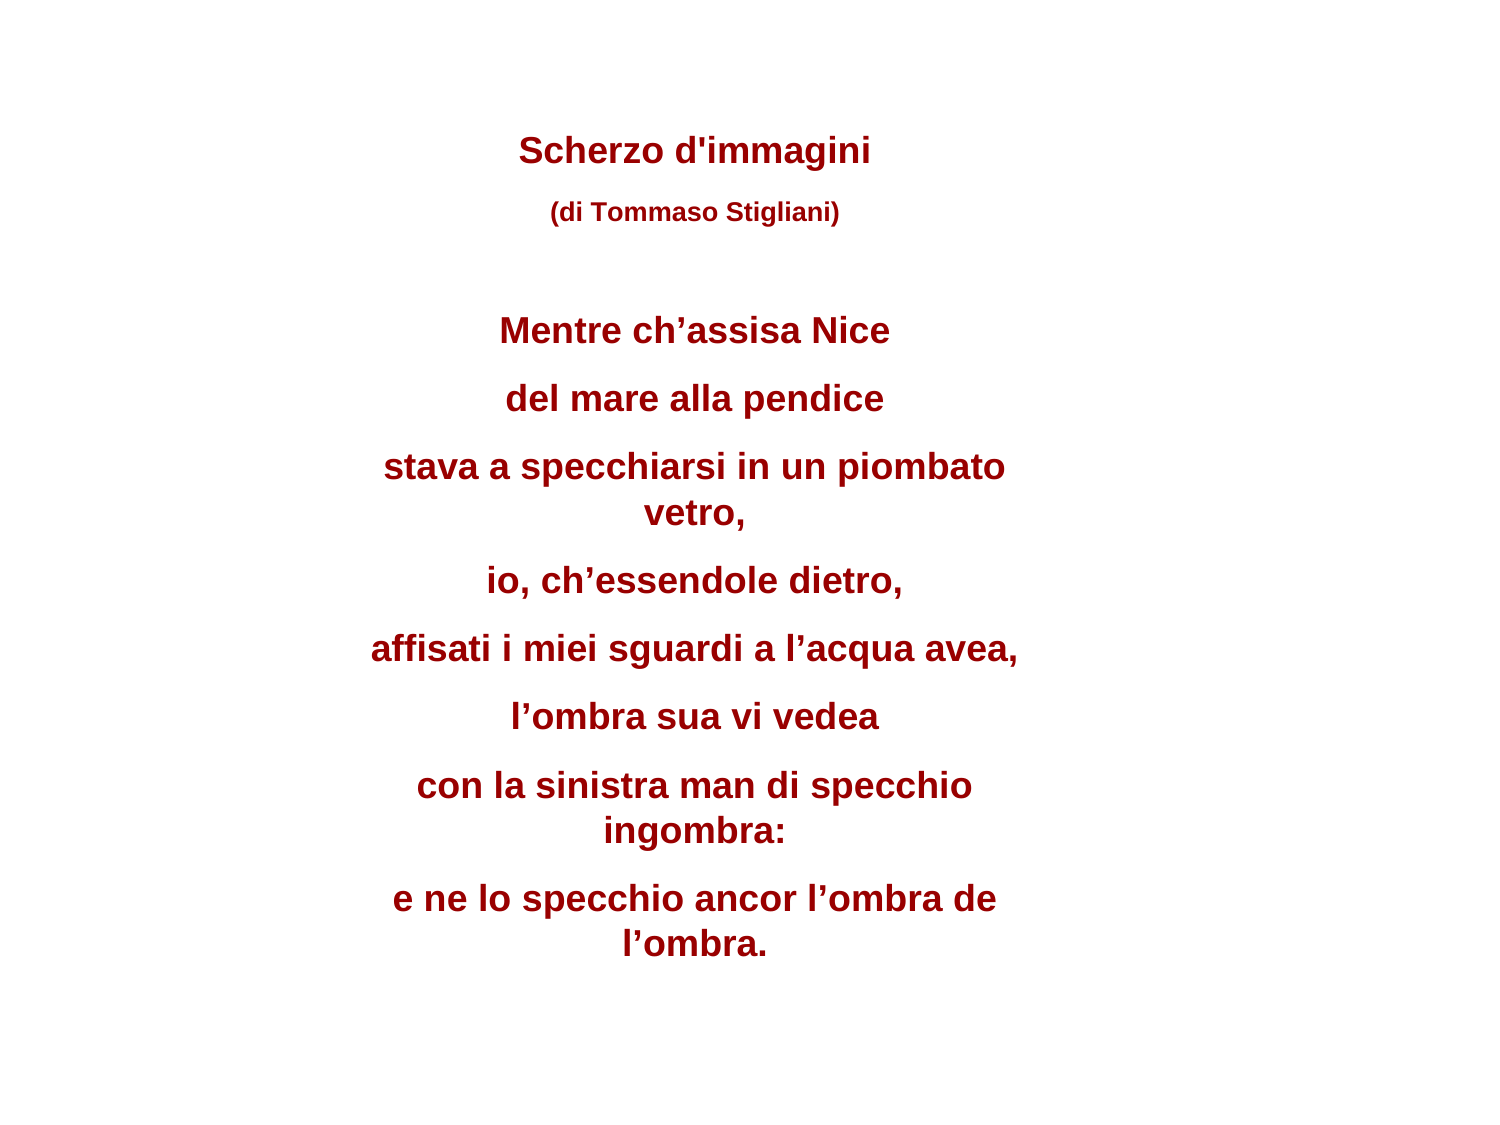

Scherzo d'immagini
(di Tommaso Stigliani)
Mentre ch’assisa Nice
del mare alla pendice
stava a specchiarsi in un piombato vetro,
io, ch’essendole dietro,
affisati i miei sguardi a l’acqua avea,
l’ombra sua vi vedea
con la sinistra man di specchio ingombra:
e ne lo specchio ancor l’ombra de l’ombra.